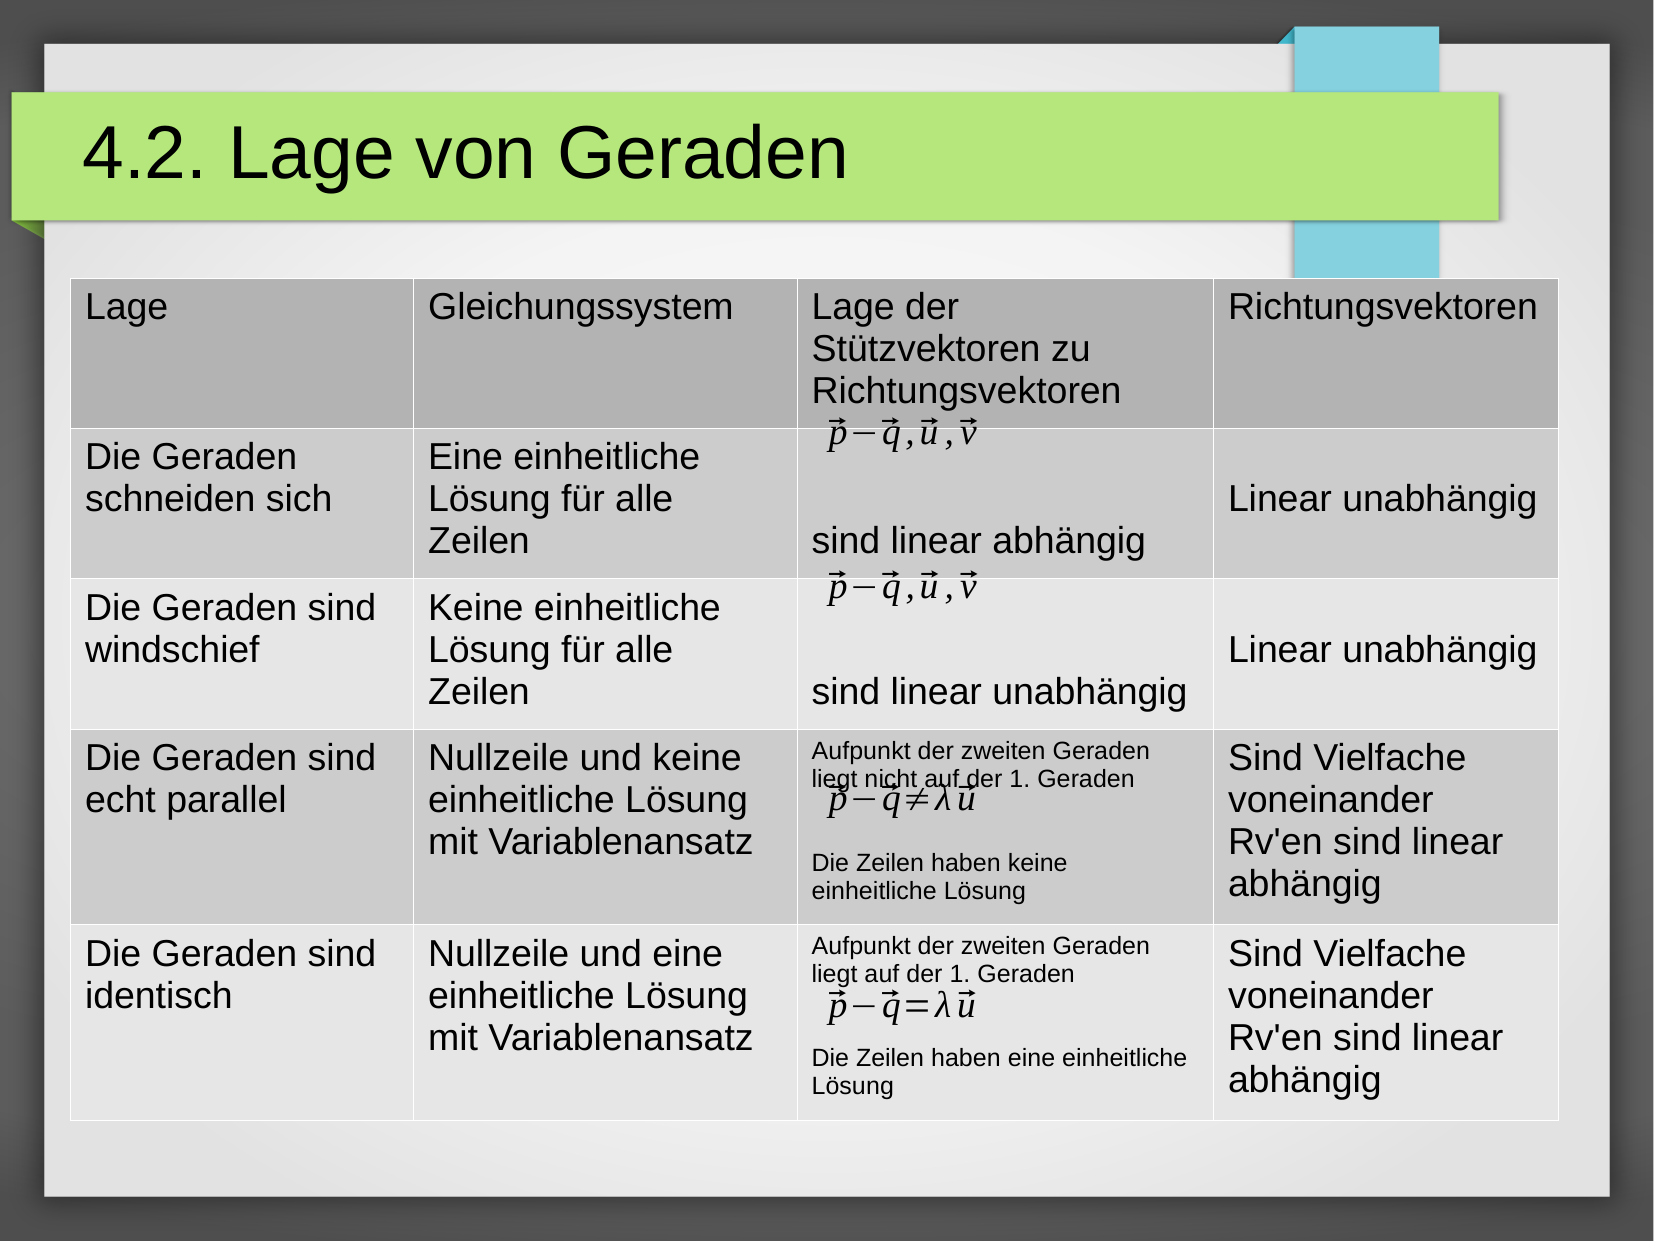

# 4.2. Lage von Geraden
| Lage | Gleichungssystem | Lage der Stützvektoren zu Richtungsvektoren | Richtungsvektoren |
| --- | --- | --- | --- |
| Die Geraden schneiden sich | Eine einheitliche Lösung für alle Zeilen | sind linear abhängig | Linear unabhängig |
| Die Geraden sind windschief | Keine einheitliche Lösung für alle Zeilen | sind linear unabhängig | Linear unabhängig |
| Die Geraden sind echt parallel | Nullzeile und keine einheitliche Lösung mit Variablenansatz | Aufpunkt der zweiten Geraden liegt nicht auf der 1. Geraden Die Zeilen haben keine einheitliche Lösung | Sind Vielfache voneinander Rv'en sind linear abhängig |
| Die Geraden sind identisch | Nullzeile und eine einheitliche Lösung mit Variablenansatz | Aufpunkt der zweiten Geraden liegt auf der 1. Geraden Die Zeilen haben eine einheitliche Lösung | Sind Vielfache voneinander Rv'en sind linear abhängig |